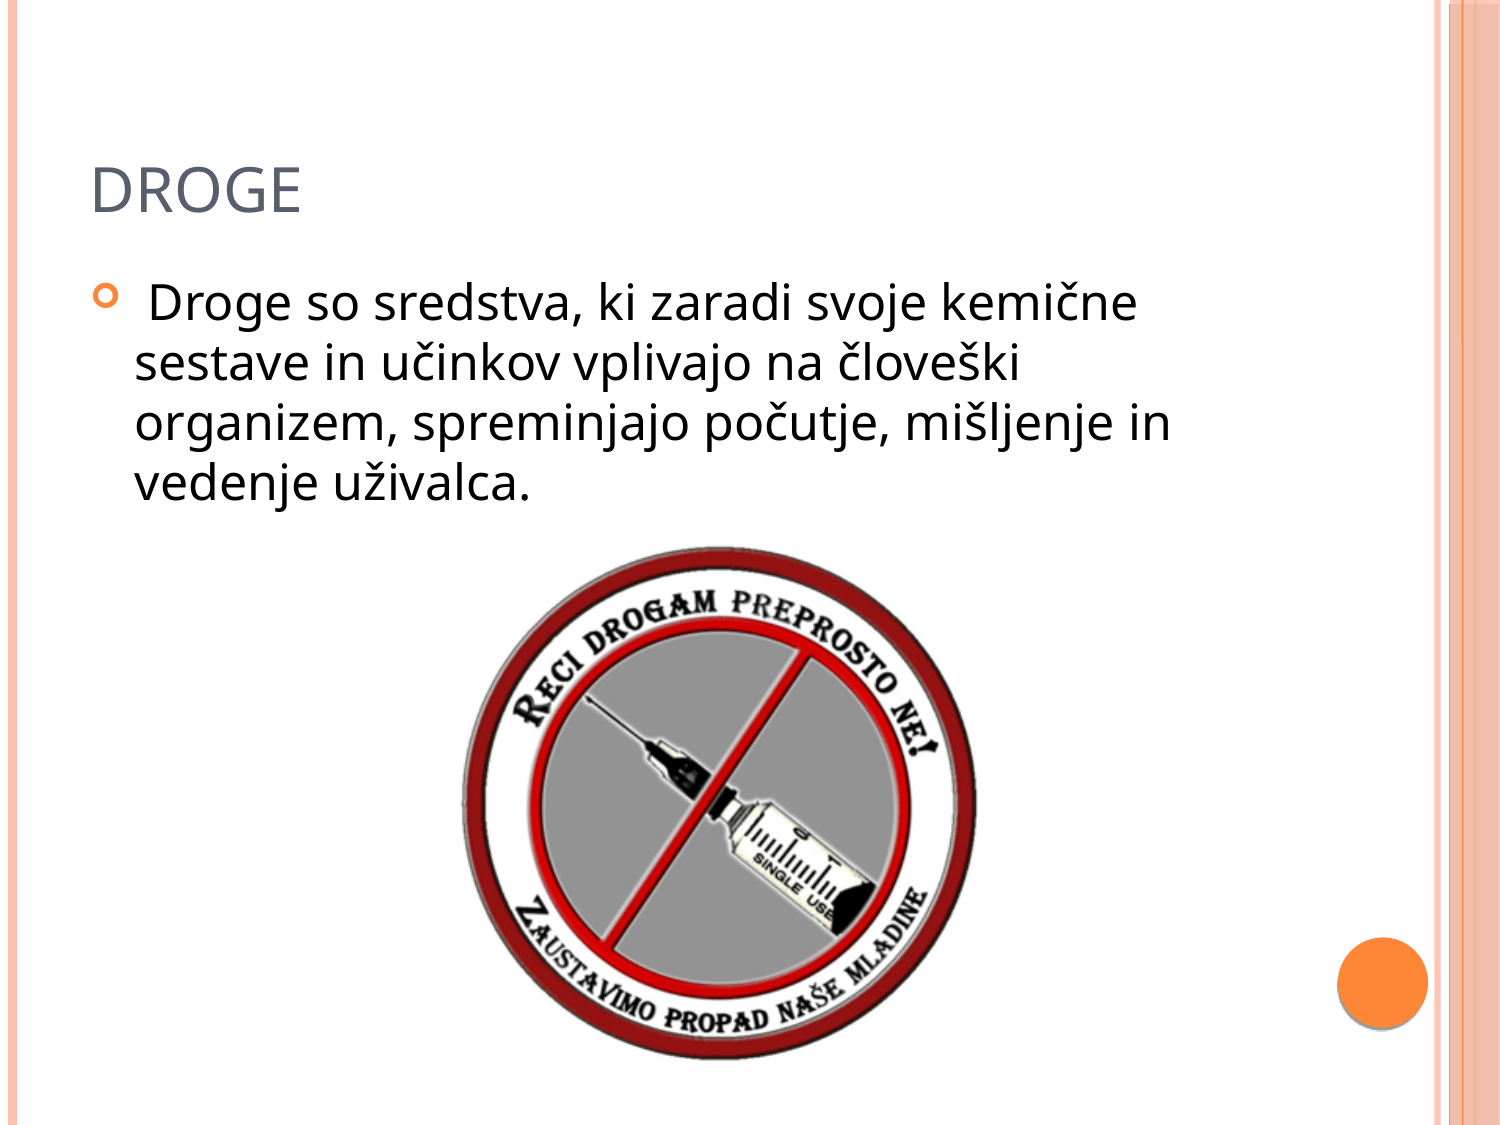

# DROGE
 Droge so sredstva, ki zaradi svoje kemične sestave in učinkov vplivajo na človeški organizem, spreminjajo počutje, mišljenje in vedenje uživalca.